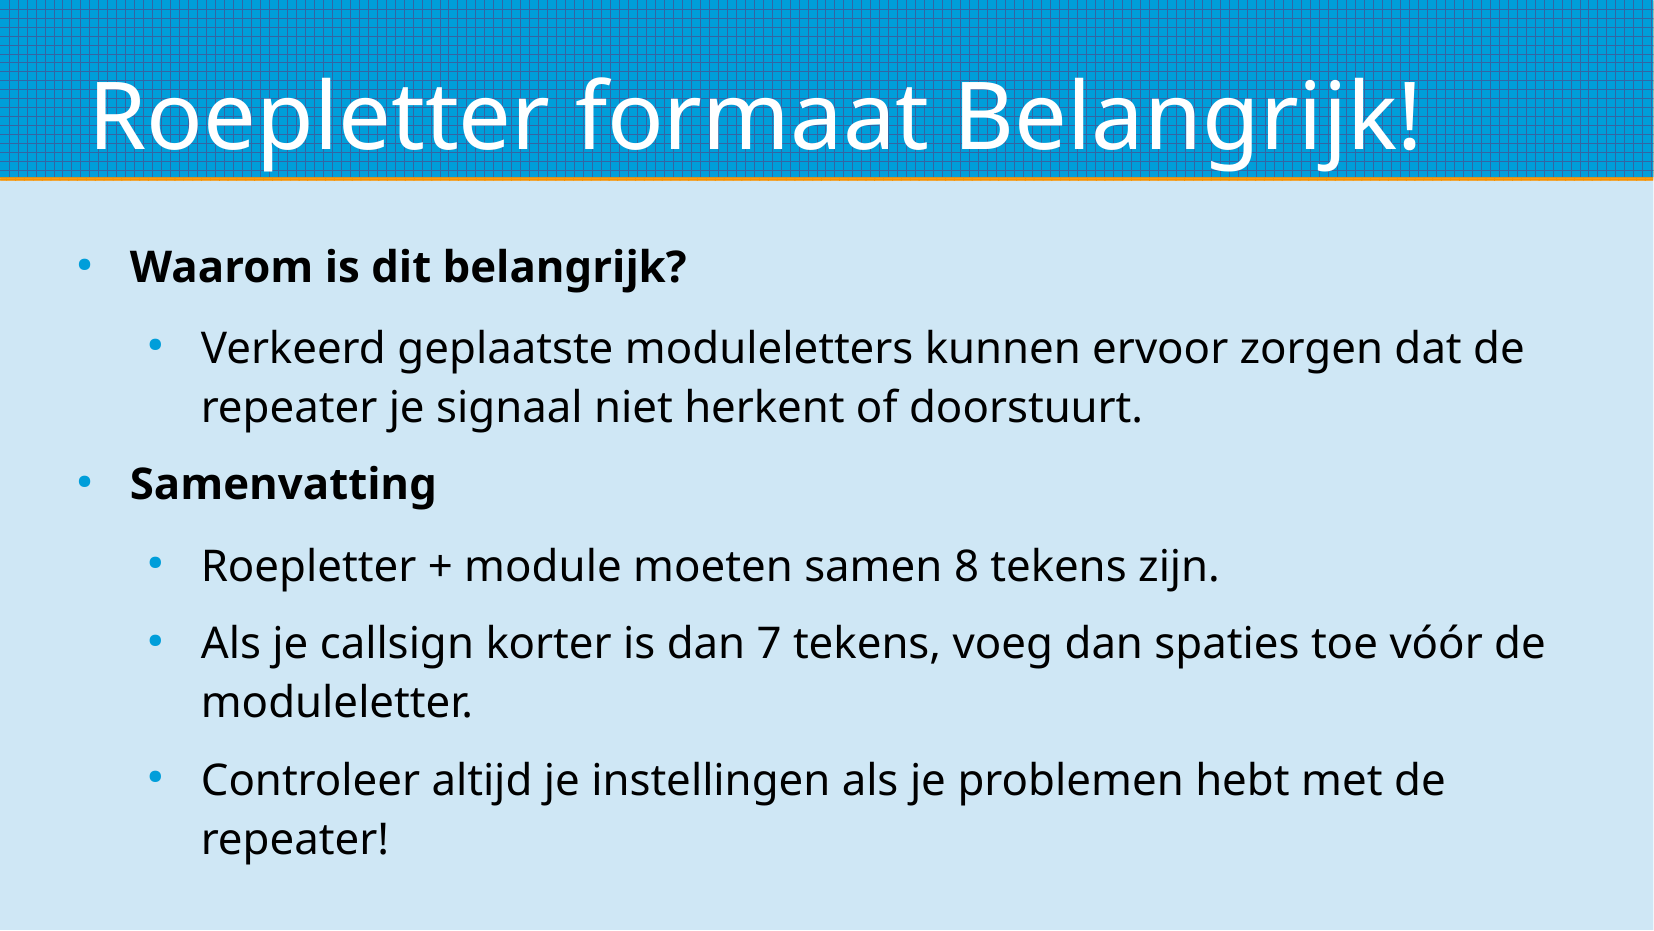

# Roepletter formaat Belangrijk!
Waarom is dit belangrijk?
Verkeerd geplaatste moduleletters kunnen ervoor zorgen dat de repeater je signaal niet herkent of doorstuurt.
Samenvatting
Roepletter + module moeten samen 8 tekens zijn.
Als je callsign korter is dan 7 tekens, voeg dan spaties toe vóór de moduleletter.
Controleer altijd je instellingen als je problemen hebt met de repeater!